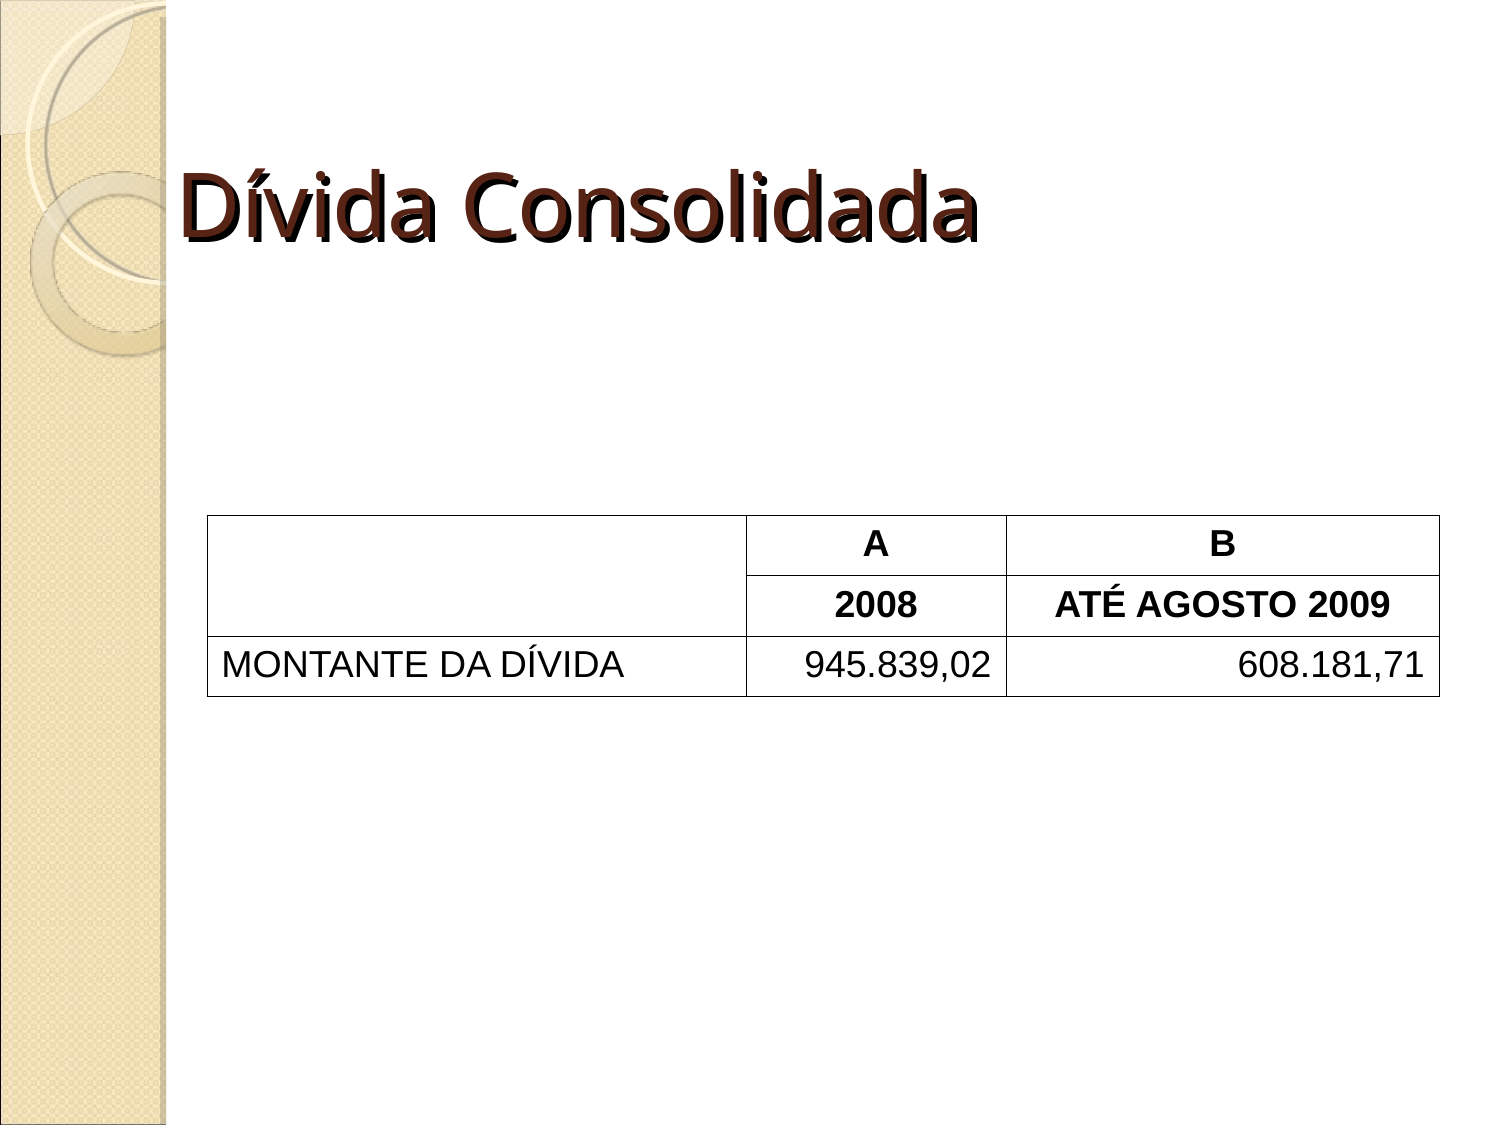

Dívida Consolidada
| ESPECIFICAÇÃO | A | B |
| --- | --- | --- |
| | 2008 | ATÉ AGOSTO 2009 |
| MONTANTE DA DÍVIDA | 945.839,02 | 608.181,71 |